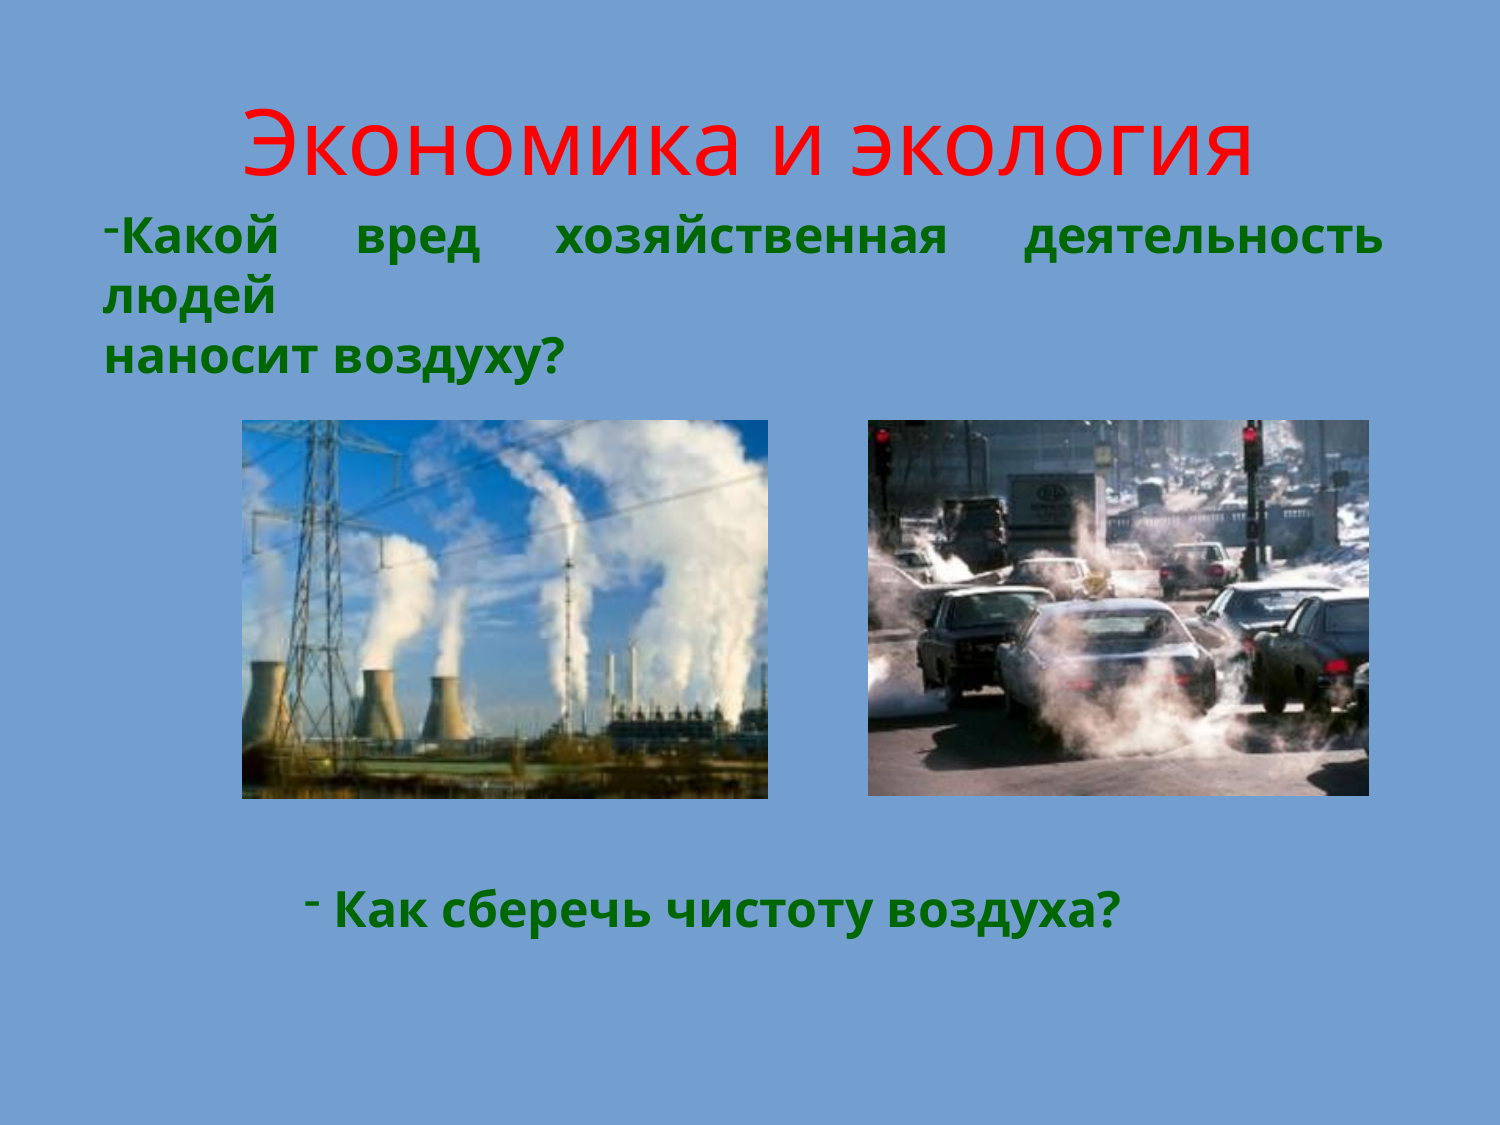

# Экономика и экология
Какой вред хозяйственная деятельность людей
наносит воздуху?
 Как сберечь чистоту воздуха?